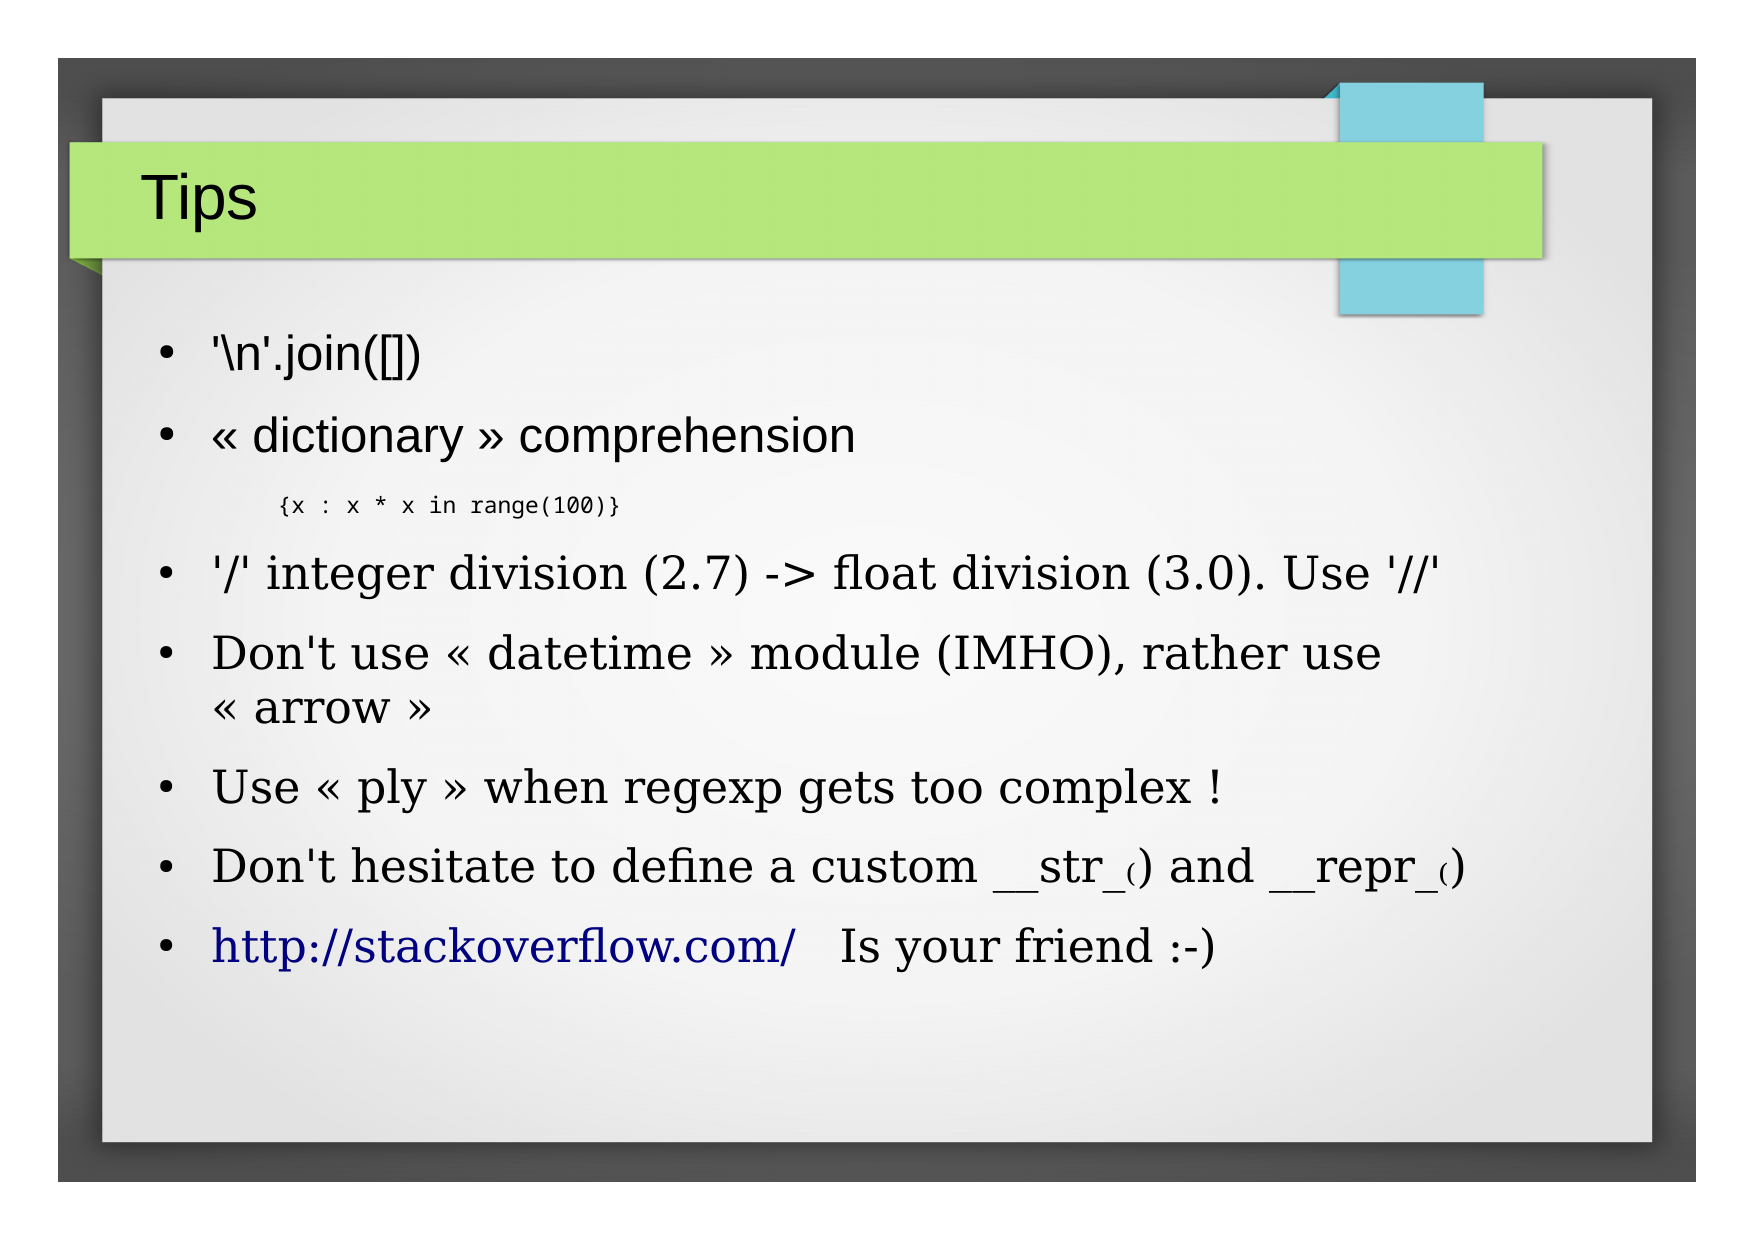

# Tips
'\n'.join([])
« dictionary » comprehension
 {x : x * x in range(100)}
'/' integer division (2.7) -> float division (3.0). Use '//'
Don't use « datetime » module (IMHO), rather use « arrow »
Use « ply » when regexp gets too complex !
Don't hesitate to define a custom __str_₍) and __repr_₍)
http://stackoverflow.com/ Is your friend :-)